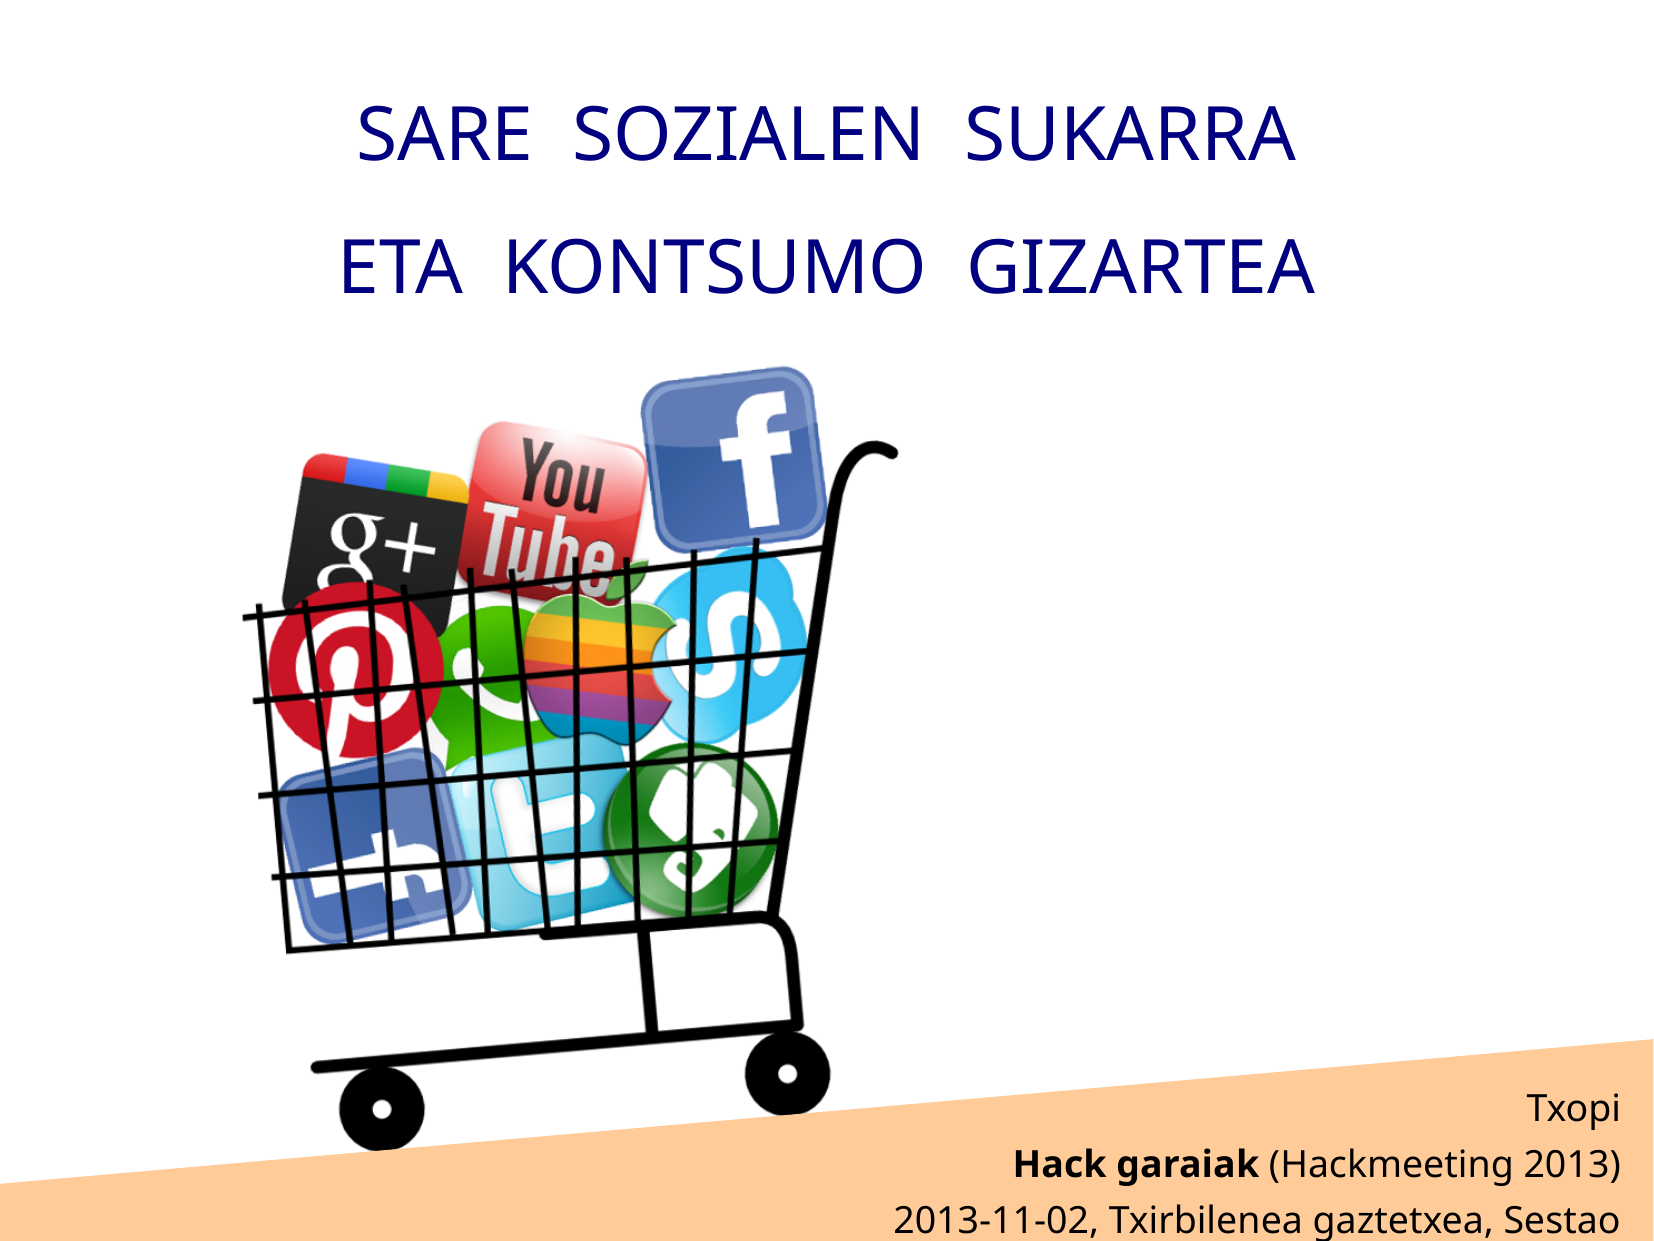

# SARE SOZIALEN SUKARRA ETA KONTSUMO GIZARTEA
Txopi
Hack garaiak (Hackmeeting 2013)
2013-11-02, Txirbilenea gaztetxea, Sestao